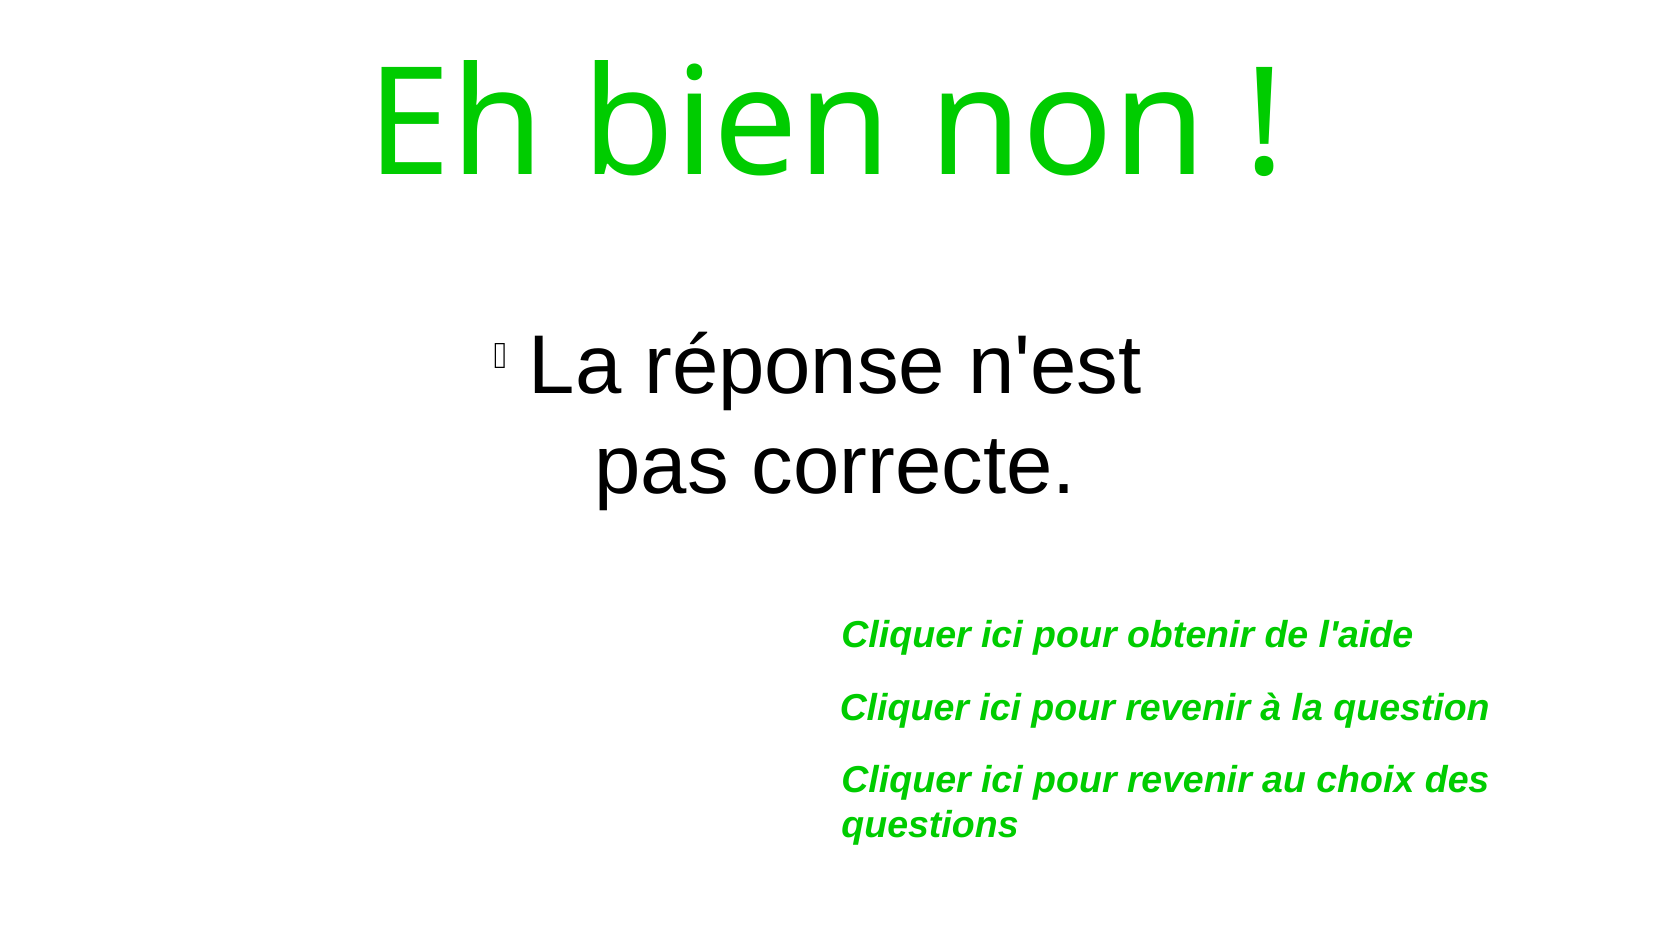

Eh bien non !
La réponse n'est pas correcte.
Cliquer ici pour obtenir de l'aide
Cliquer ici pour revenir à la question
Cliquer ici pour revenir au choix des questions